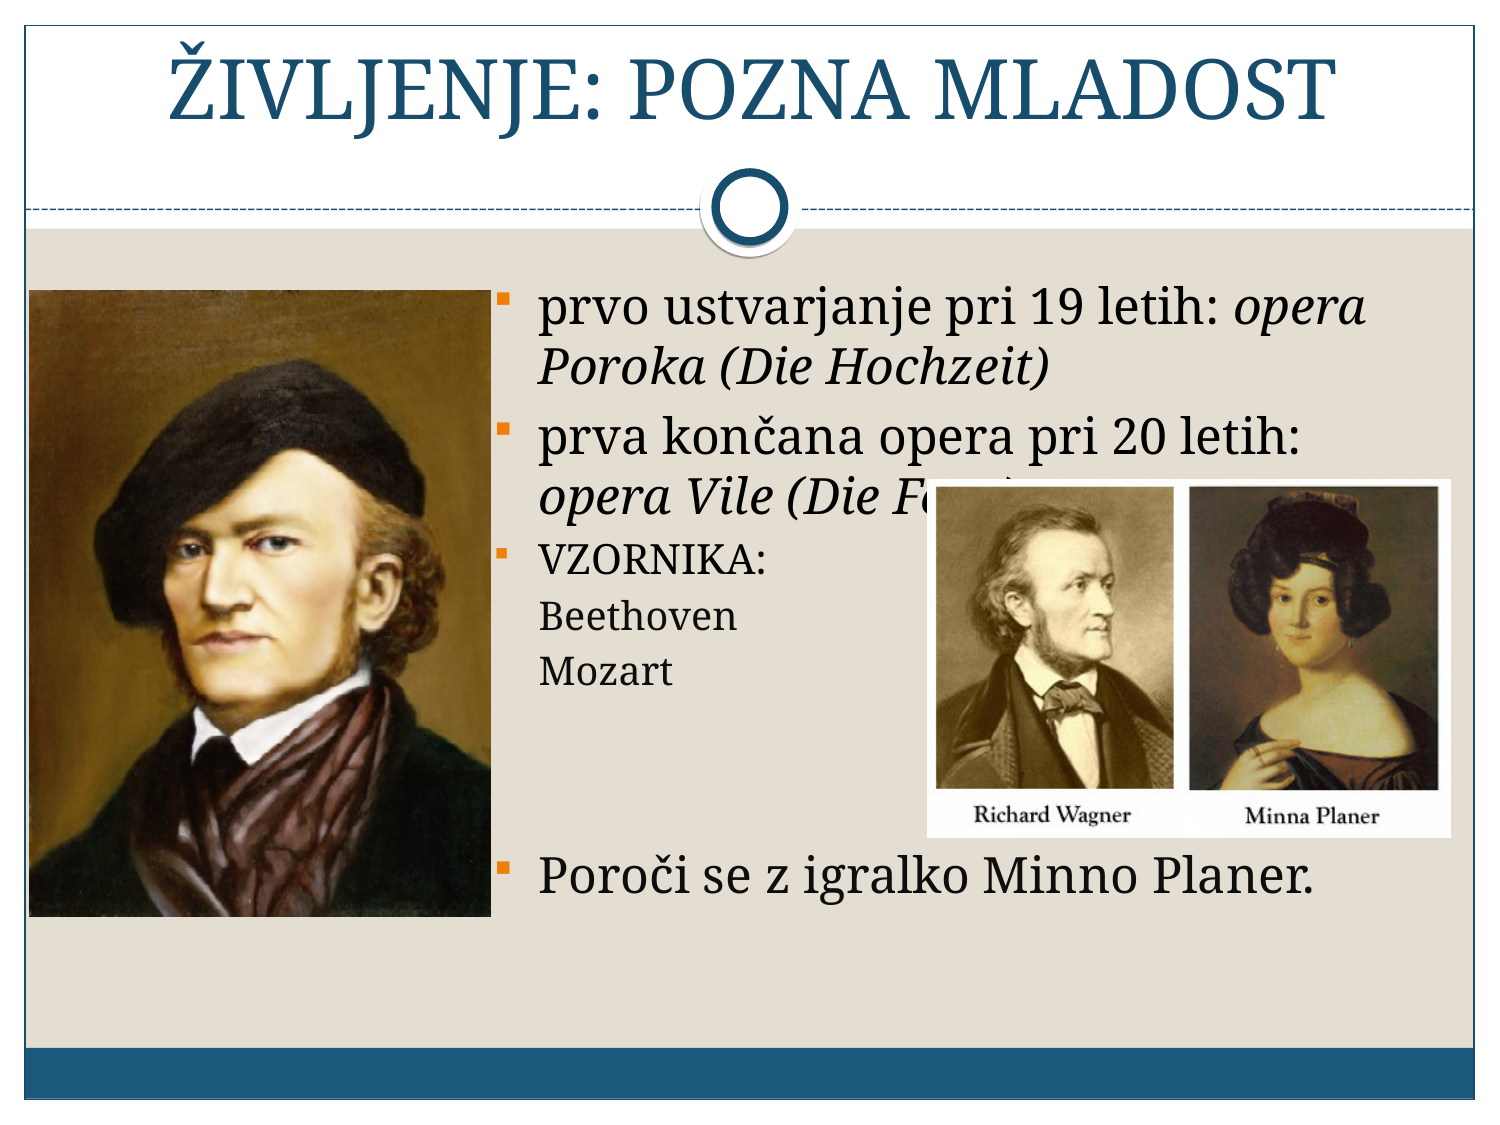

# ŽIVLJENJE: POZNA MLADOST
prvo ustvarjanje pri 19 letih: opera Poroka (Die Hochzeit)
prva končana opera pri 20 letih: opera Vile (Die Feen)
VZORNIKA:
Beethoven
Mozart
Poroči se z igralko Minno Planer.